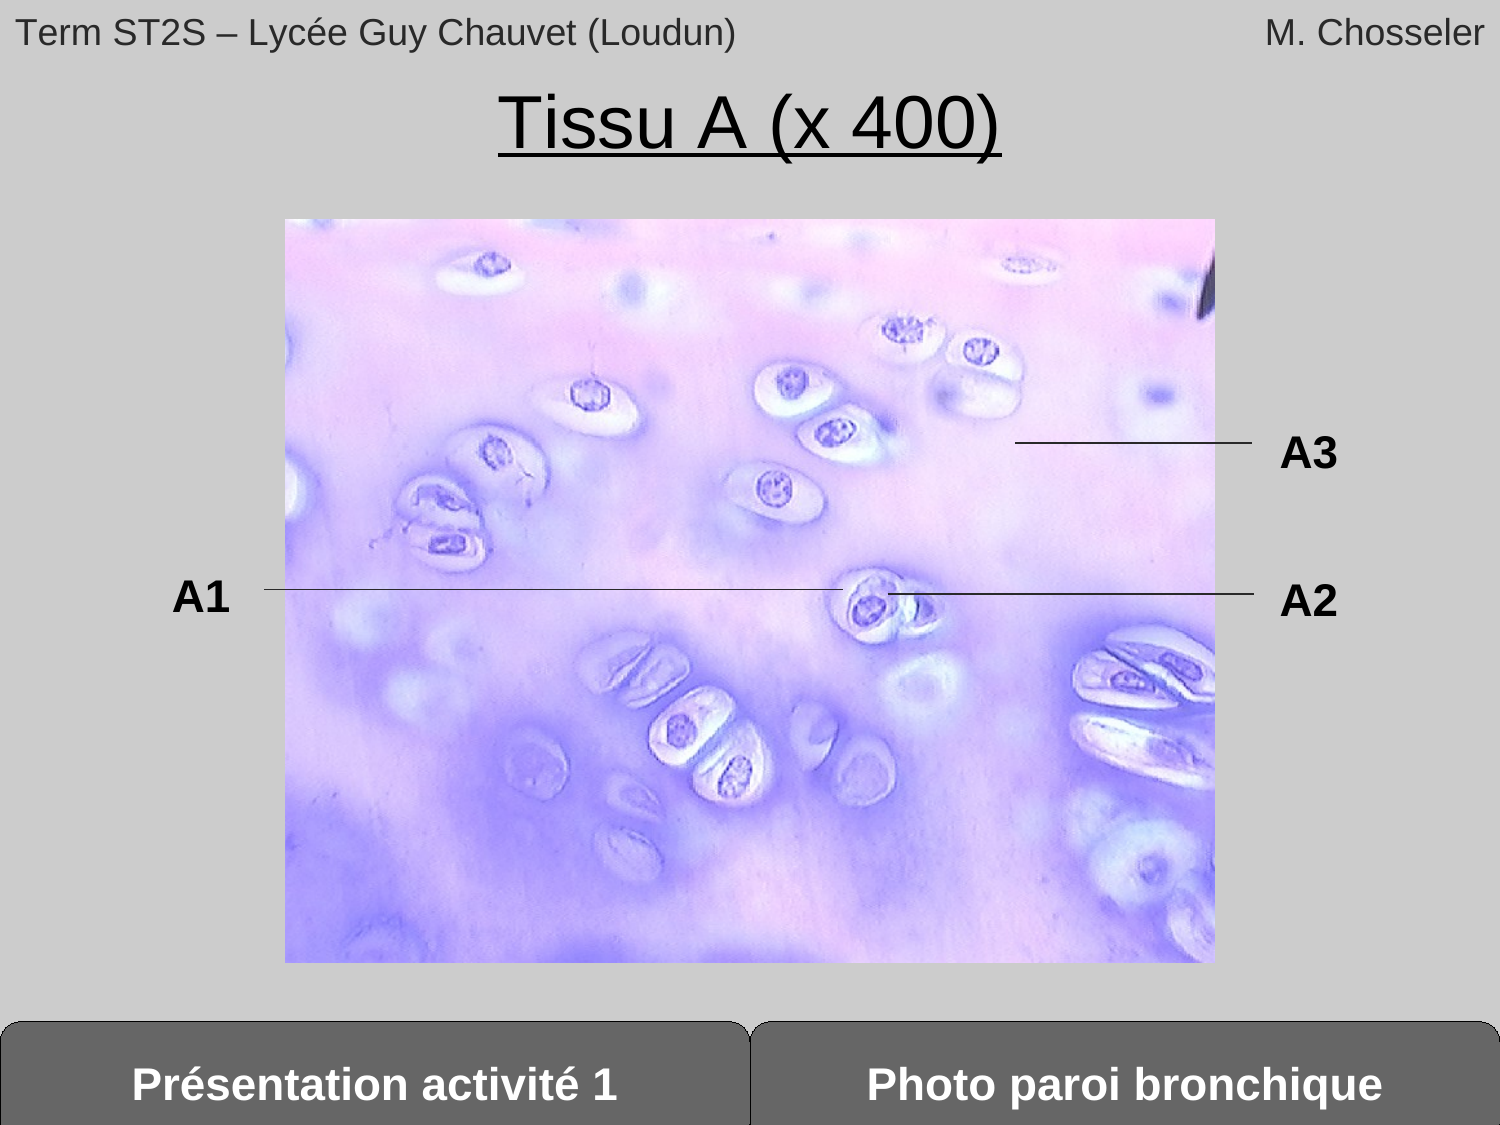

# Tissu A (x 400)
A3
A1
A2